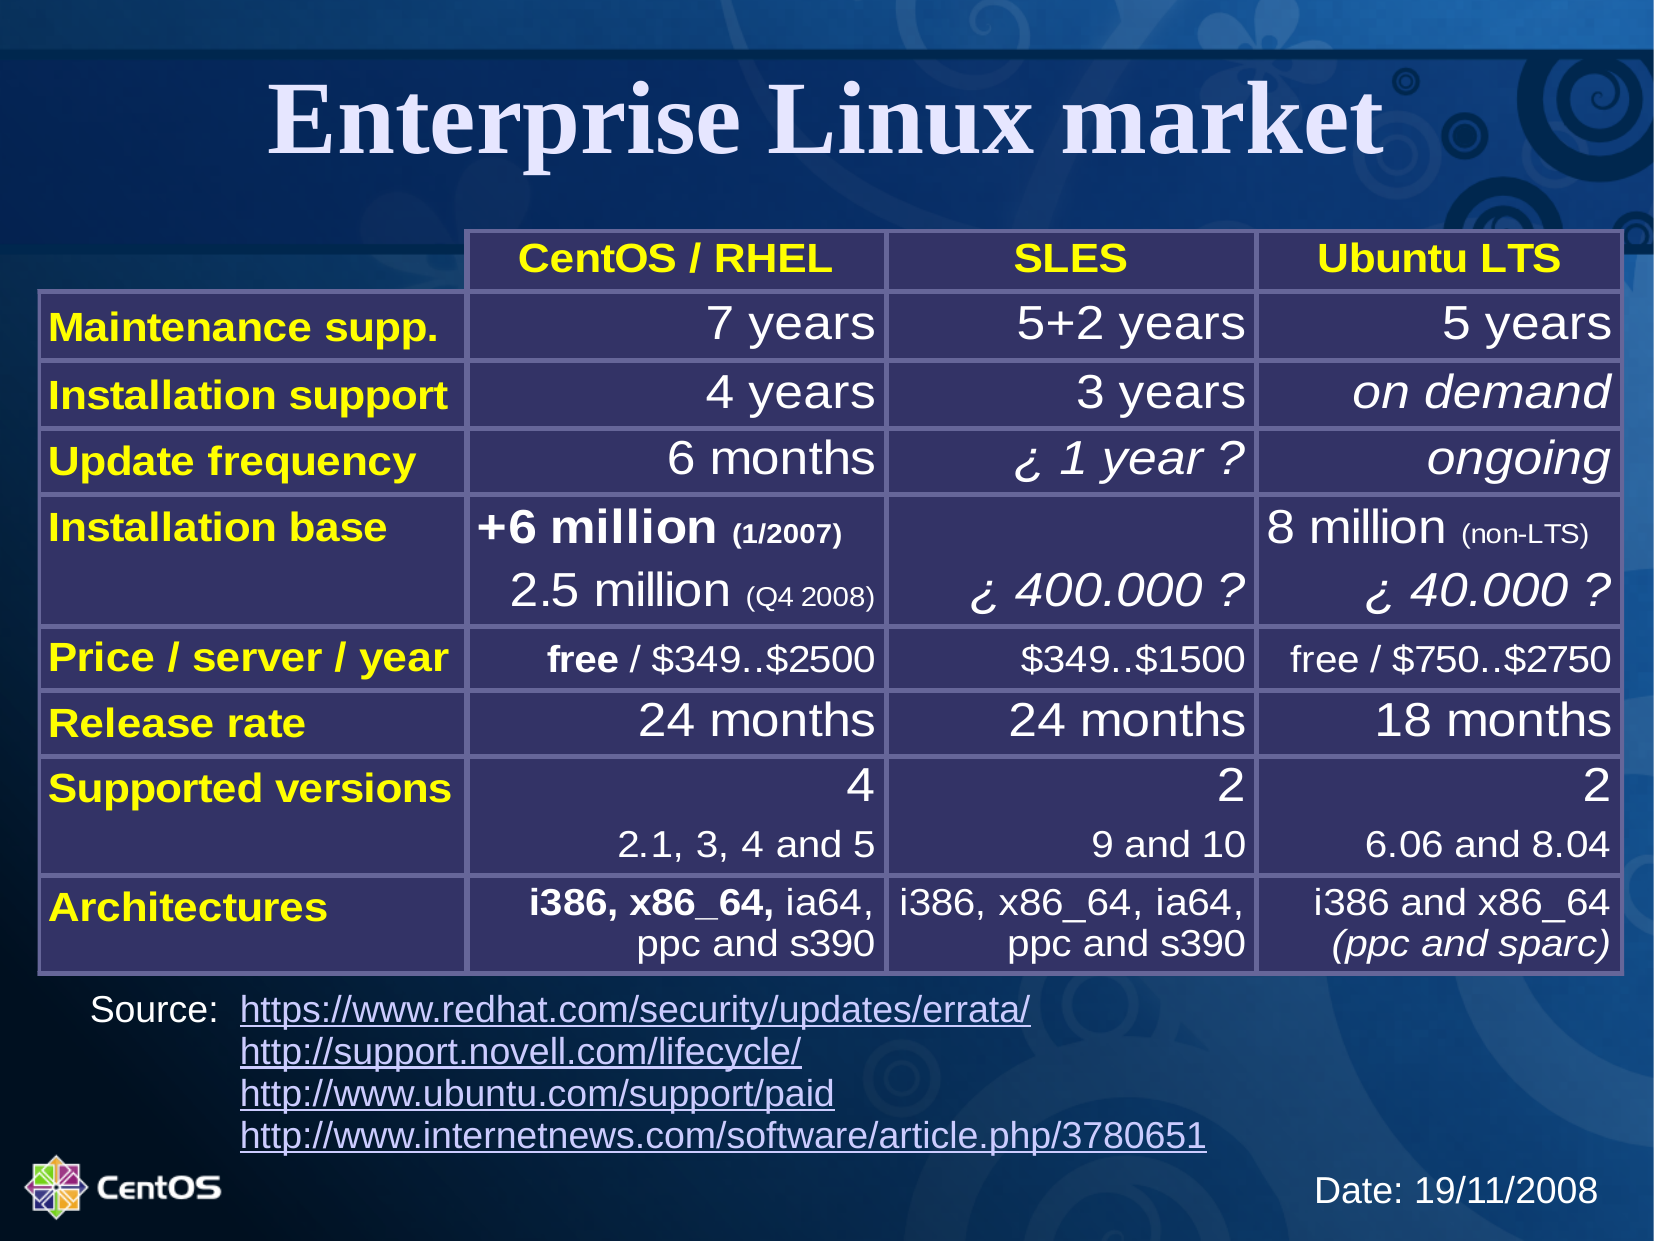

# Enterprise Linux market
Source: 	https://www.redhat.com/security/updates/errata/
		http://support.novell.com/lifecycle/
		http://www.ubuntu.com/support/paid
		http://www.internetnews.com/software/article.php/3780651
Date: 19/11/2008